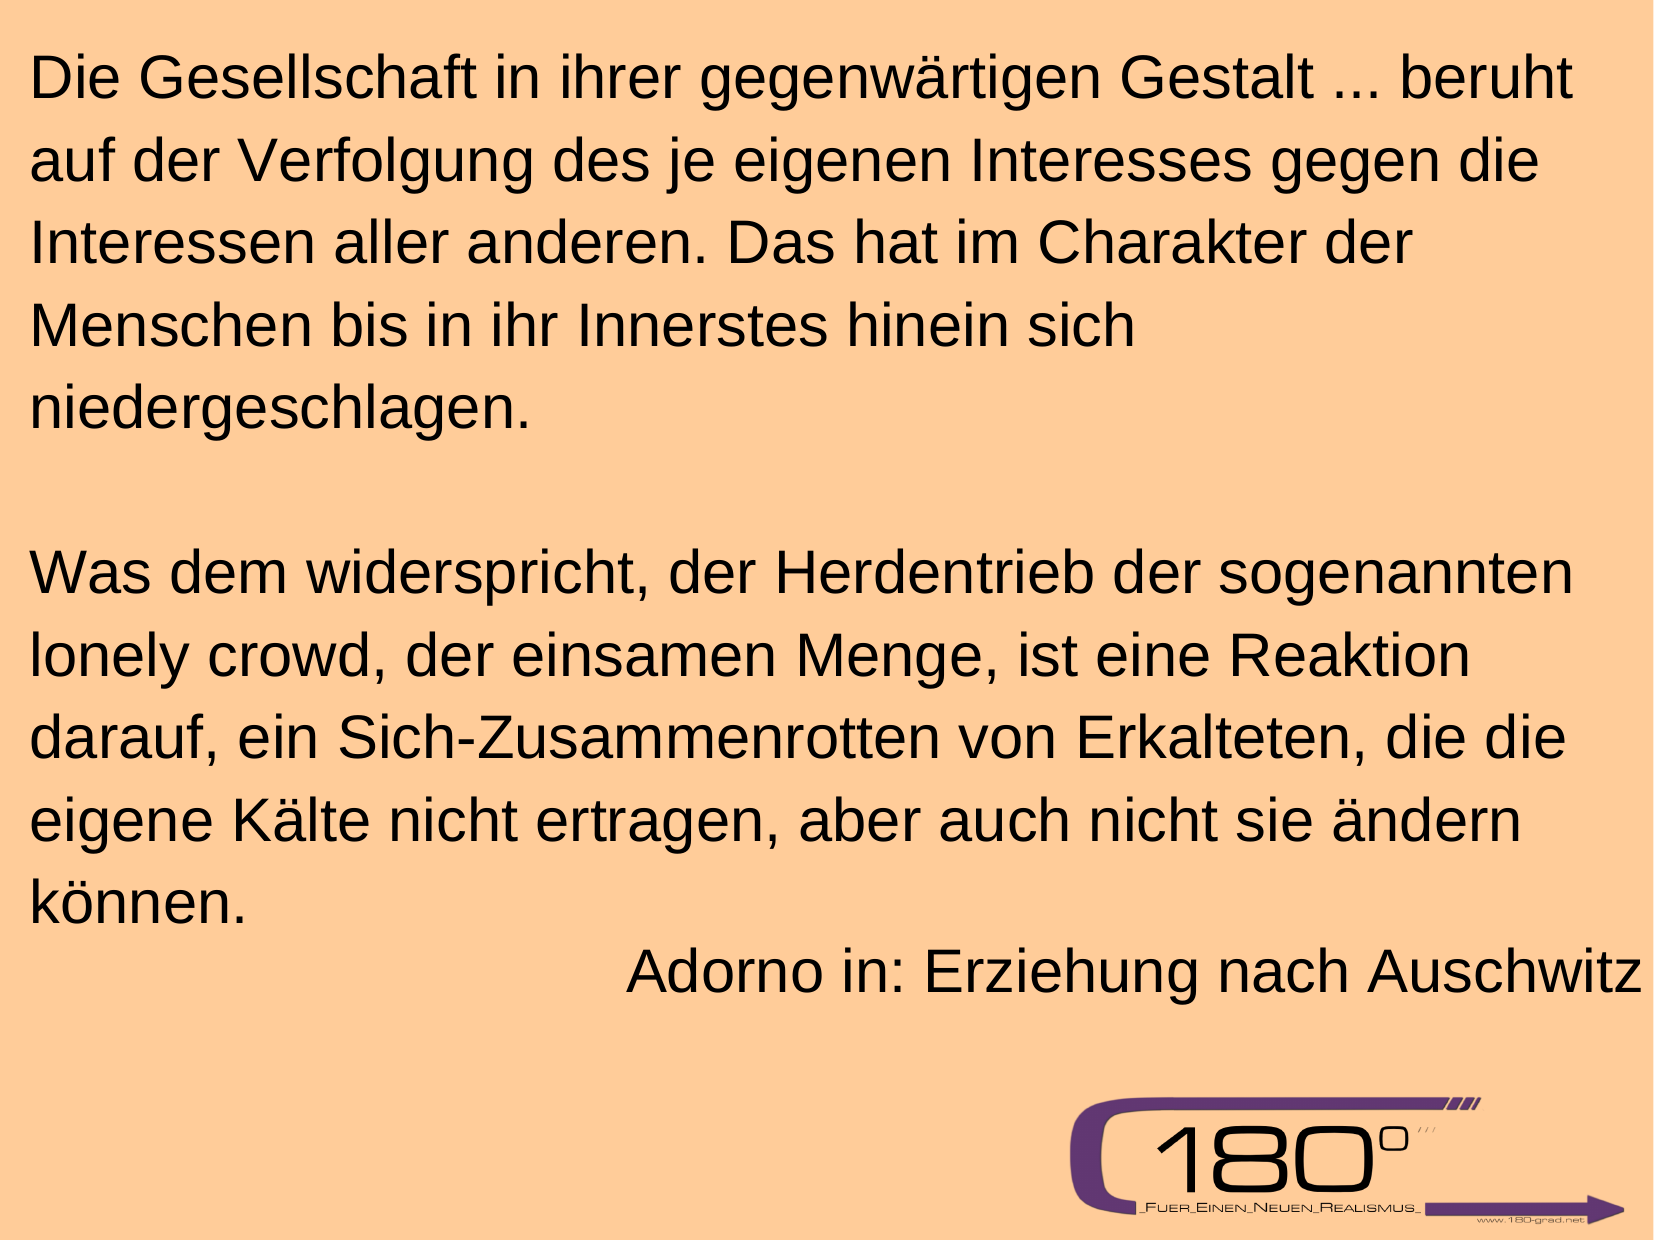

Die Gesellschaft in ihrer gegenwärtigen Gestalt ... beruht auf der Verfolgung des je eigenen Interesses gegen die Interessen aller anderen. Das hat im Charakter der Menschen bis in ihr Innerstes hinein sich niedergeschlagen.
Was dem widerspricht, der Herdentrieb der sogenannten lonely crowd, der einsamen Menge, ist eine Reaktion darauf, ein Sich-Zusammenrotten von Erkalteten, die die eigene Kälte nicht ertragen, aber auch nicht sie ändern können.
Adorno in: Erziehung nach Auschwitz